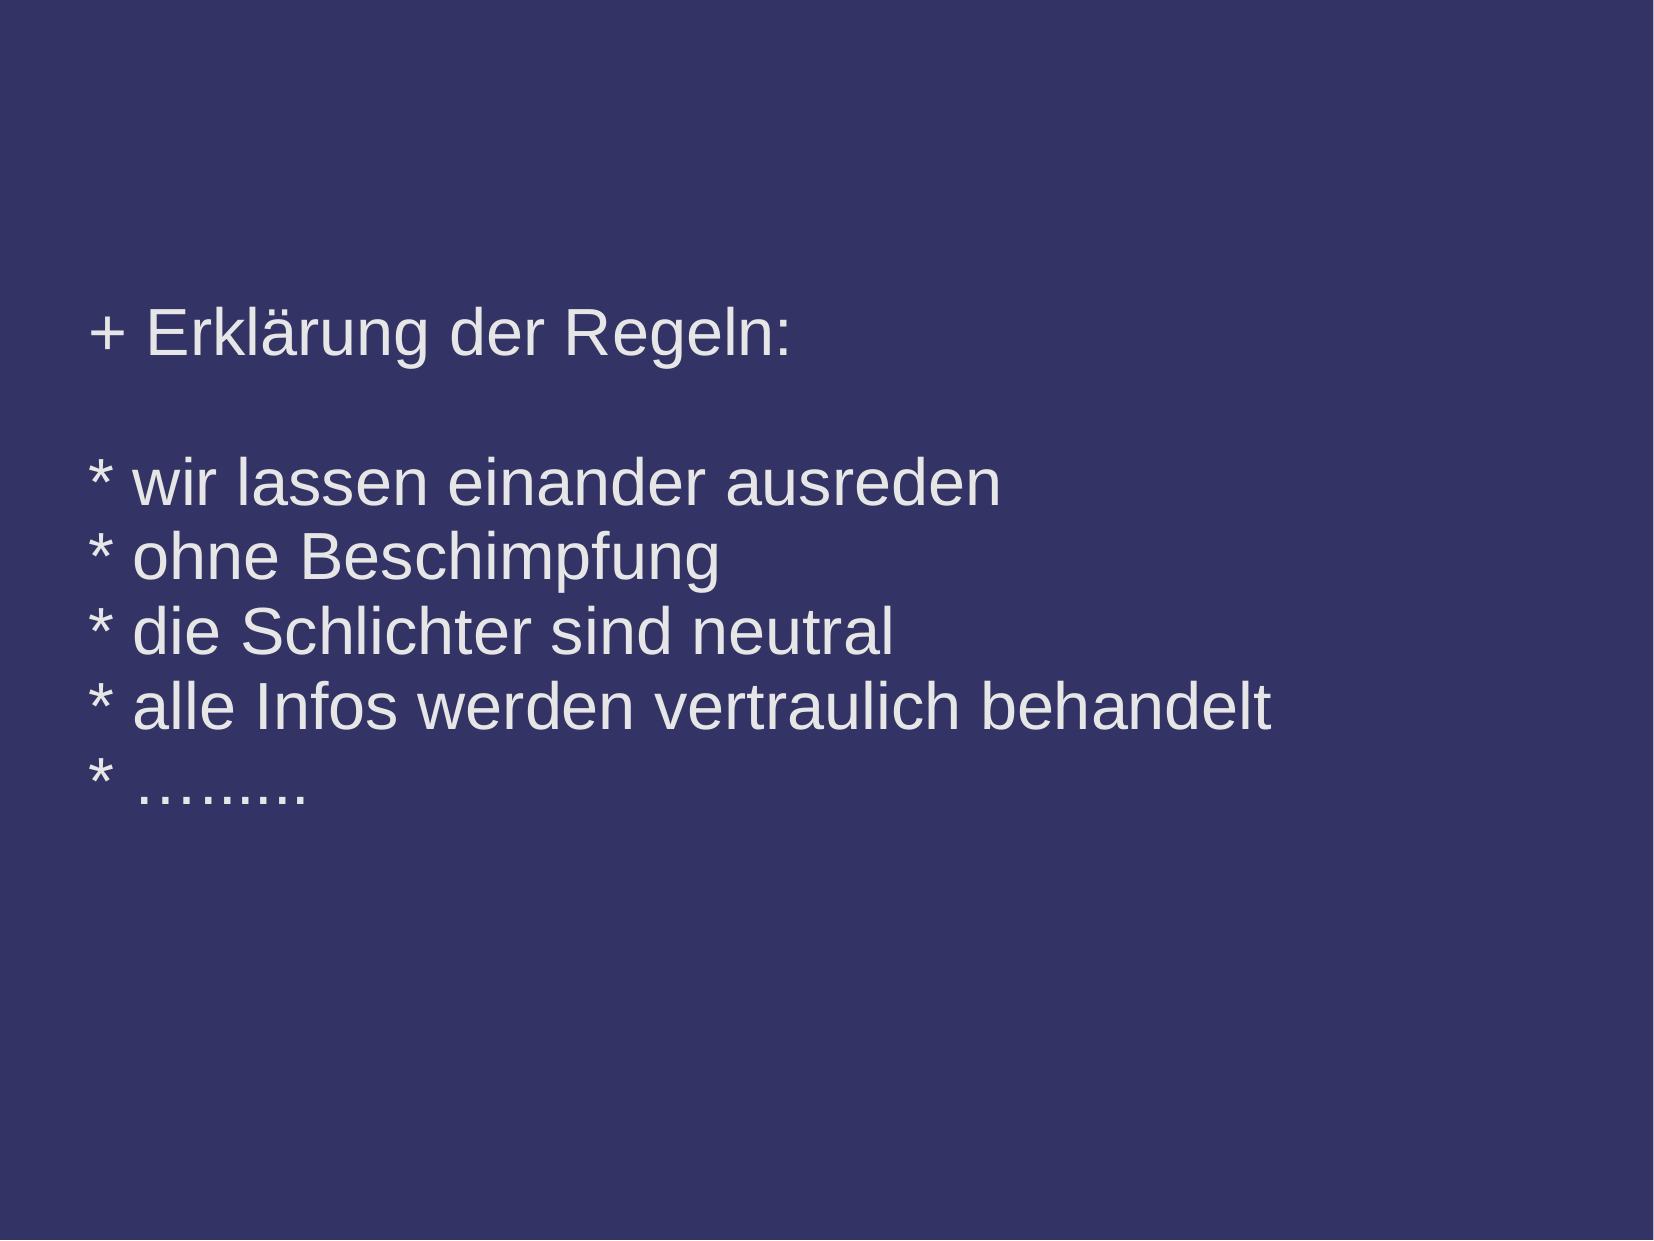

#
+ Erklärung der Regeln:
* wir lassen einander ausreden
* ohne Beschimpfung
* die Schlichter sind neutral
* alle Infos werden vertraulich behandelt
* …......